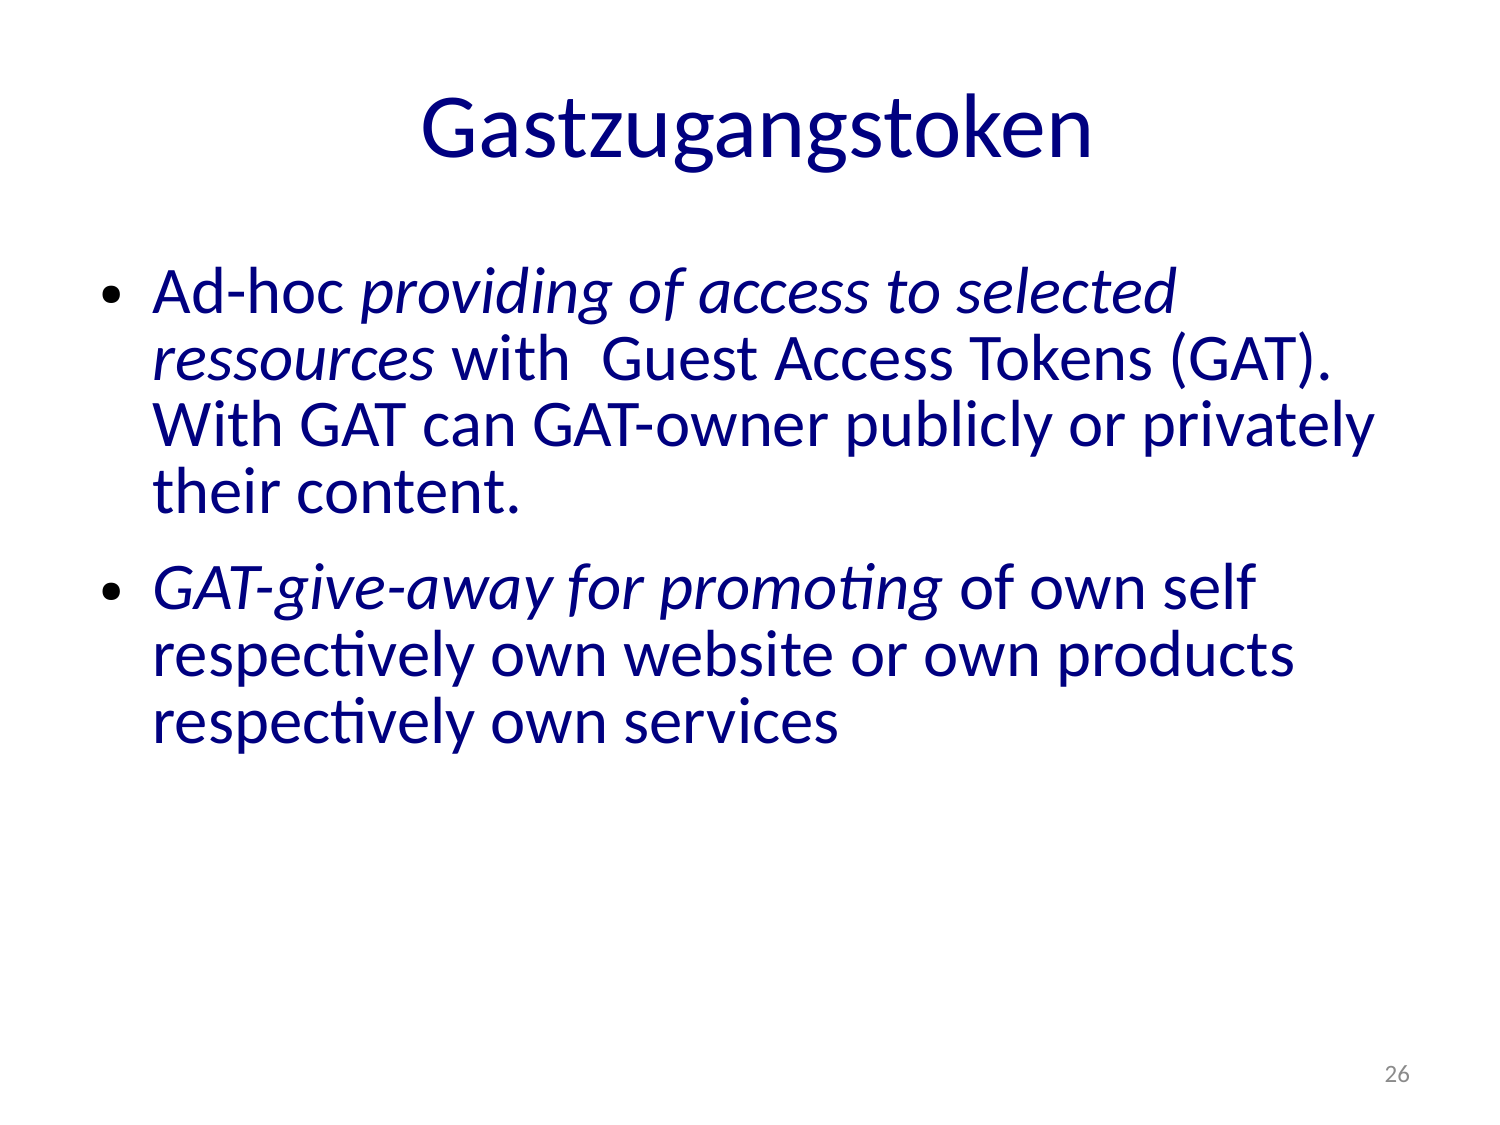

# Gastzugangstoken
Ad-hoc providing of access to selected ressources with Guest Access Tokens (GAT). With GAT can GAT-owner publicly or privately their content.
GAT-give-away for promoting of own self respectively own website or own products respectively own services
Gustav Wall
26